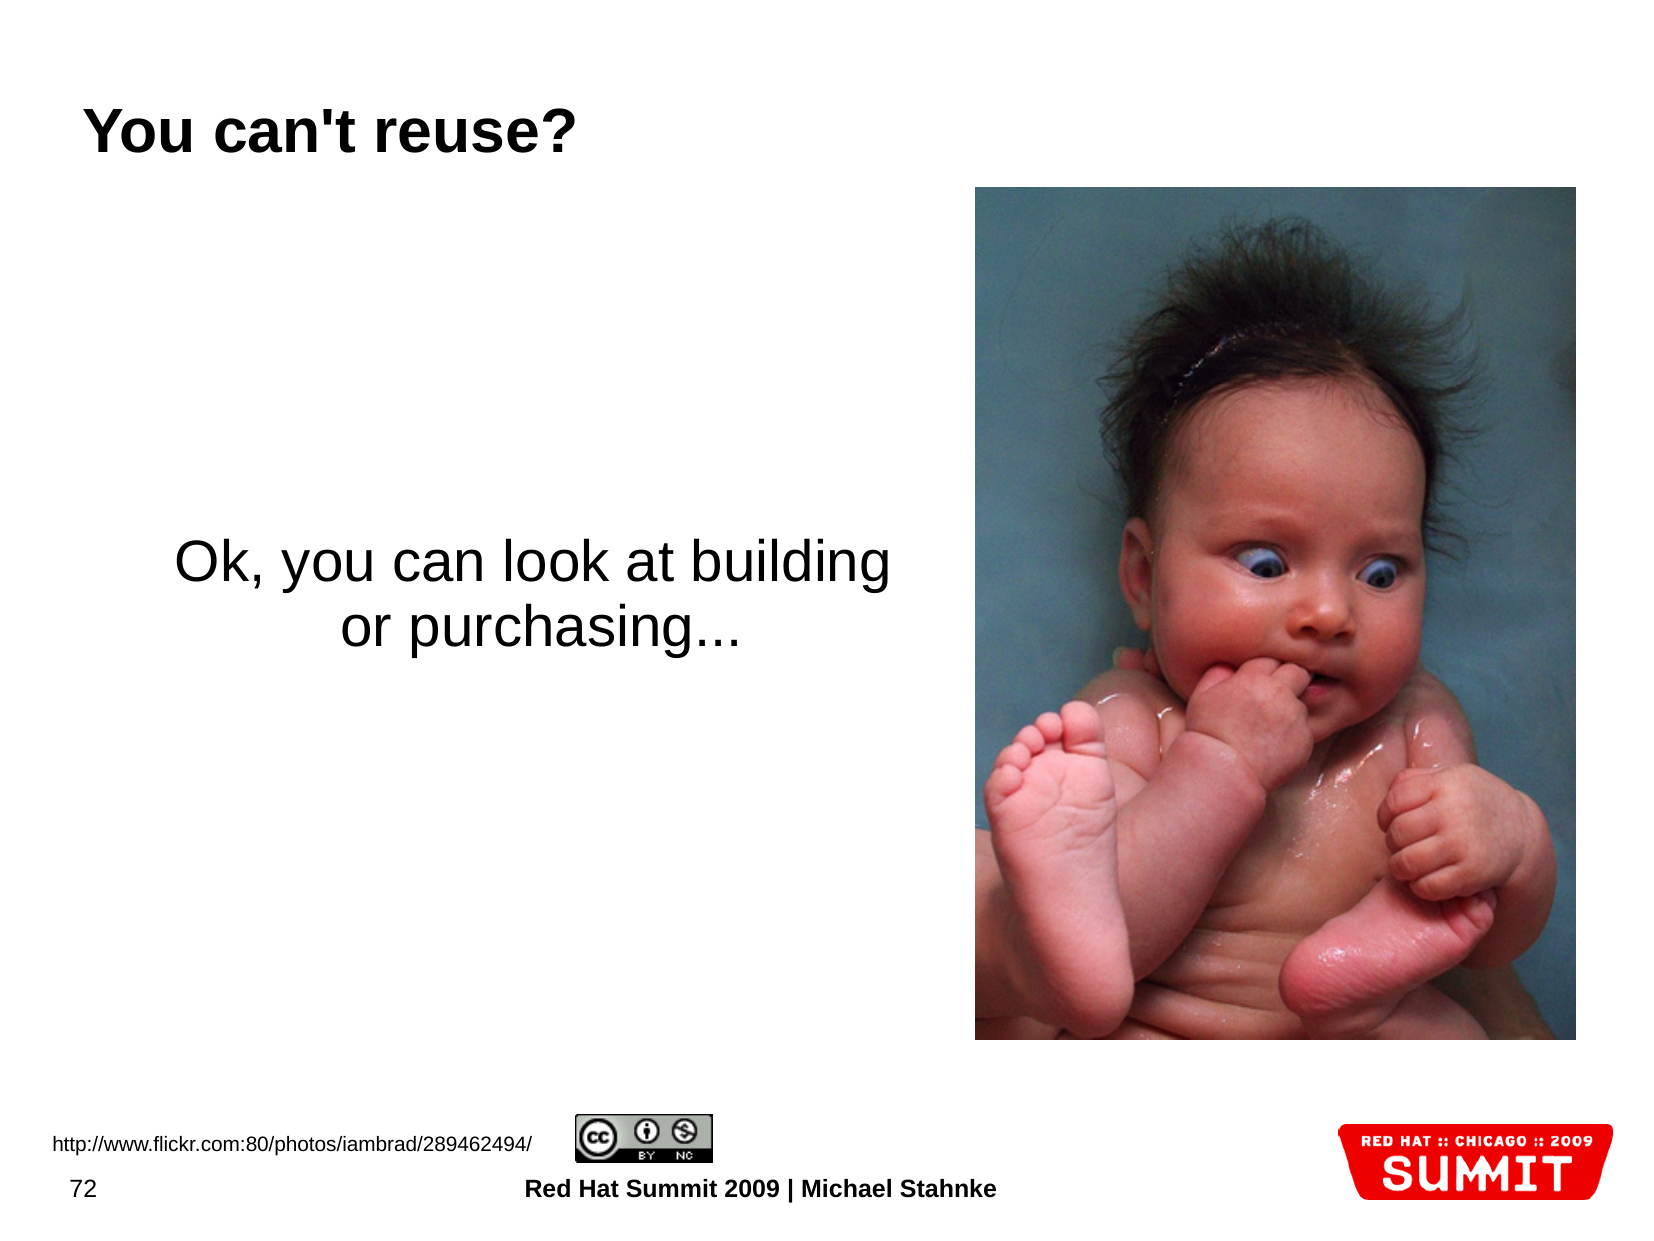

# You can't reuse?
Ok, you can look at building
or purchasing...
http://www.flickr.com:80/photos/iambrad/289462494/